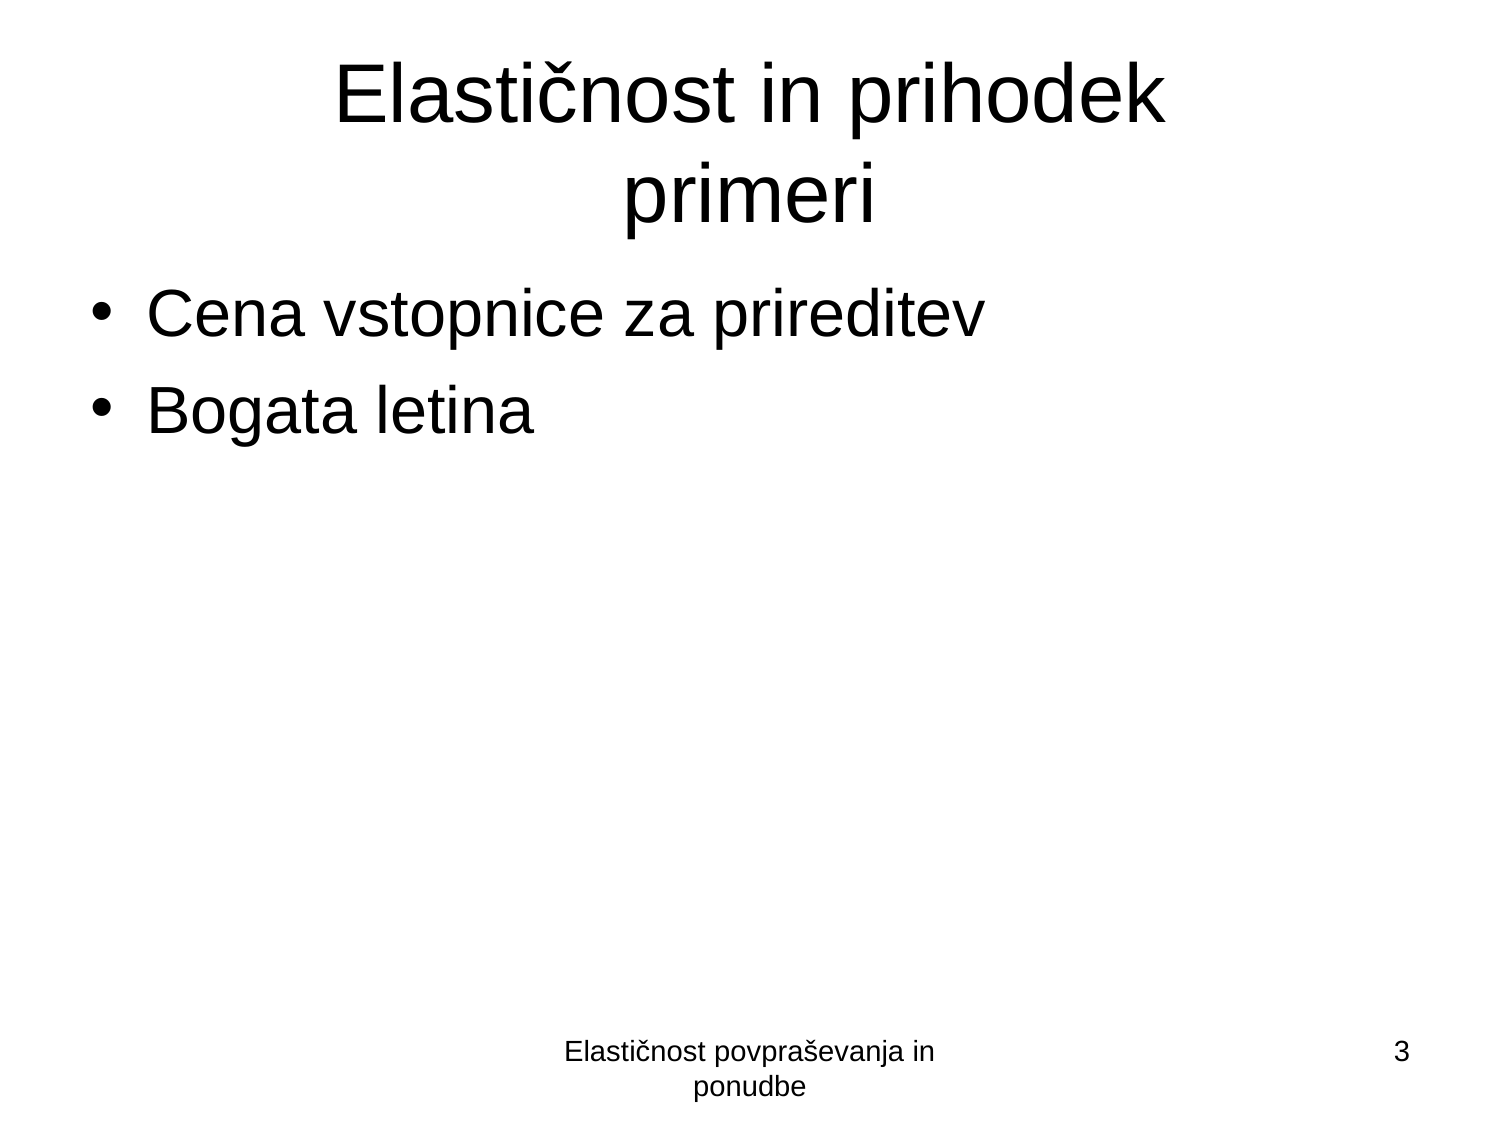

# Elastičnost in prihodek primeri
Cena vstopnice za prireditev
Bogata letina
Elastičnost povpraševanja in ponudbe